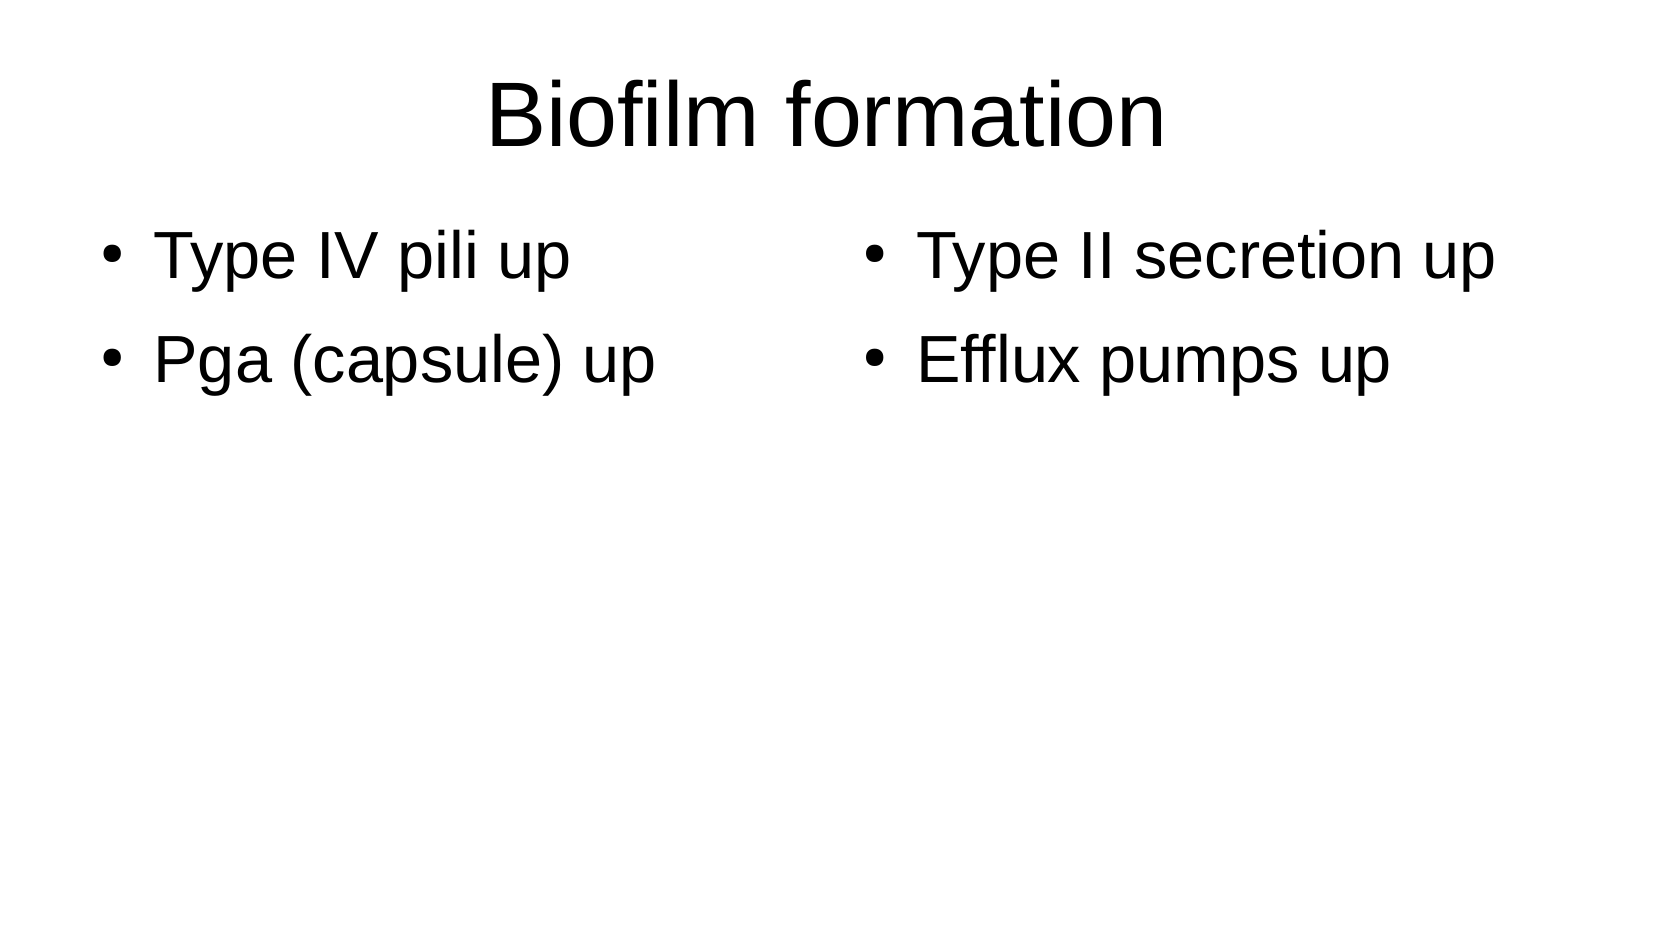

# Biofilm formation
Type IV pili up
Pga (capsule) up
Type II secretion up
Efflux pumps up